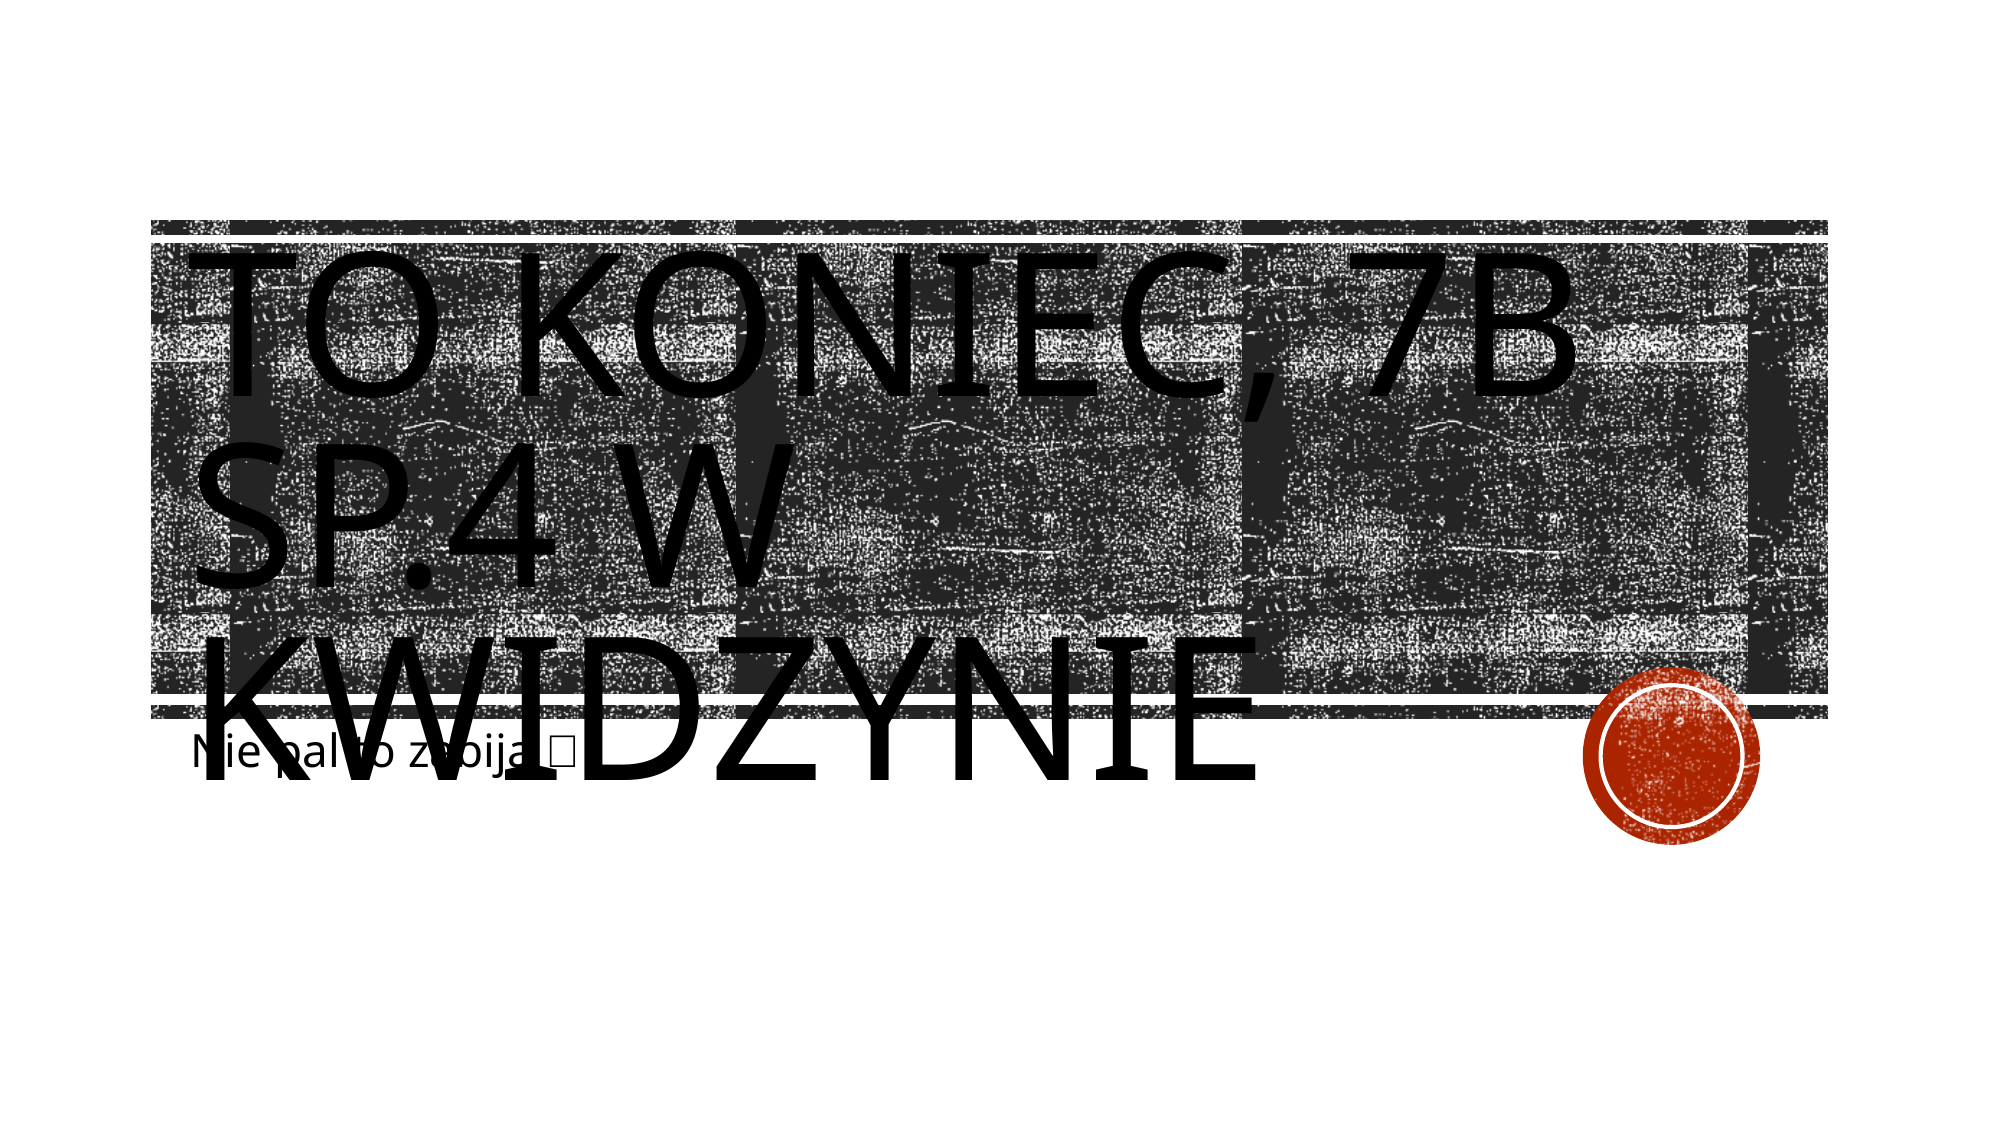

# TO koniec, 7b sp.4 w kwidzynie
Nie pal to zabija 